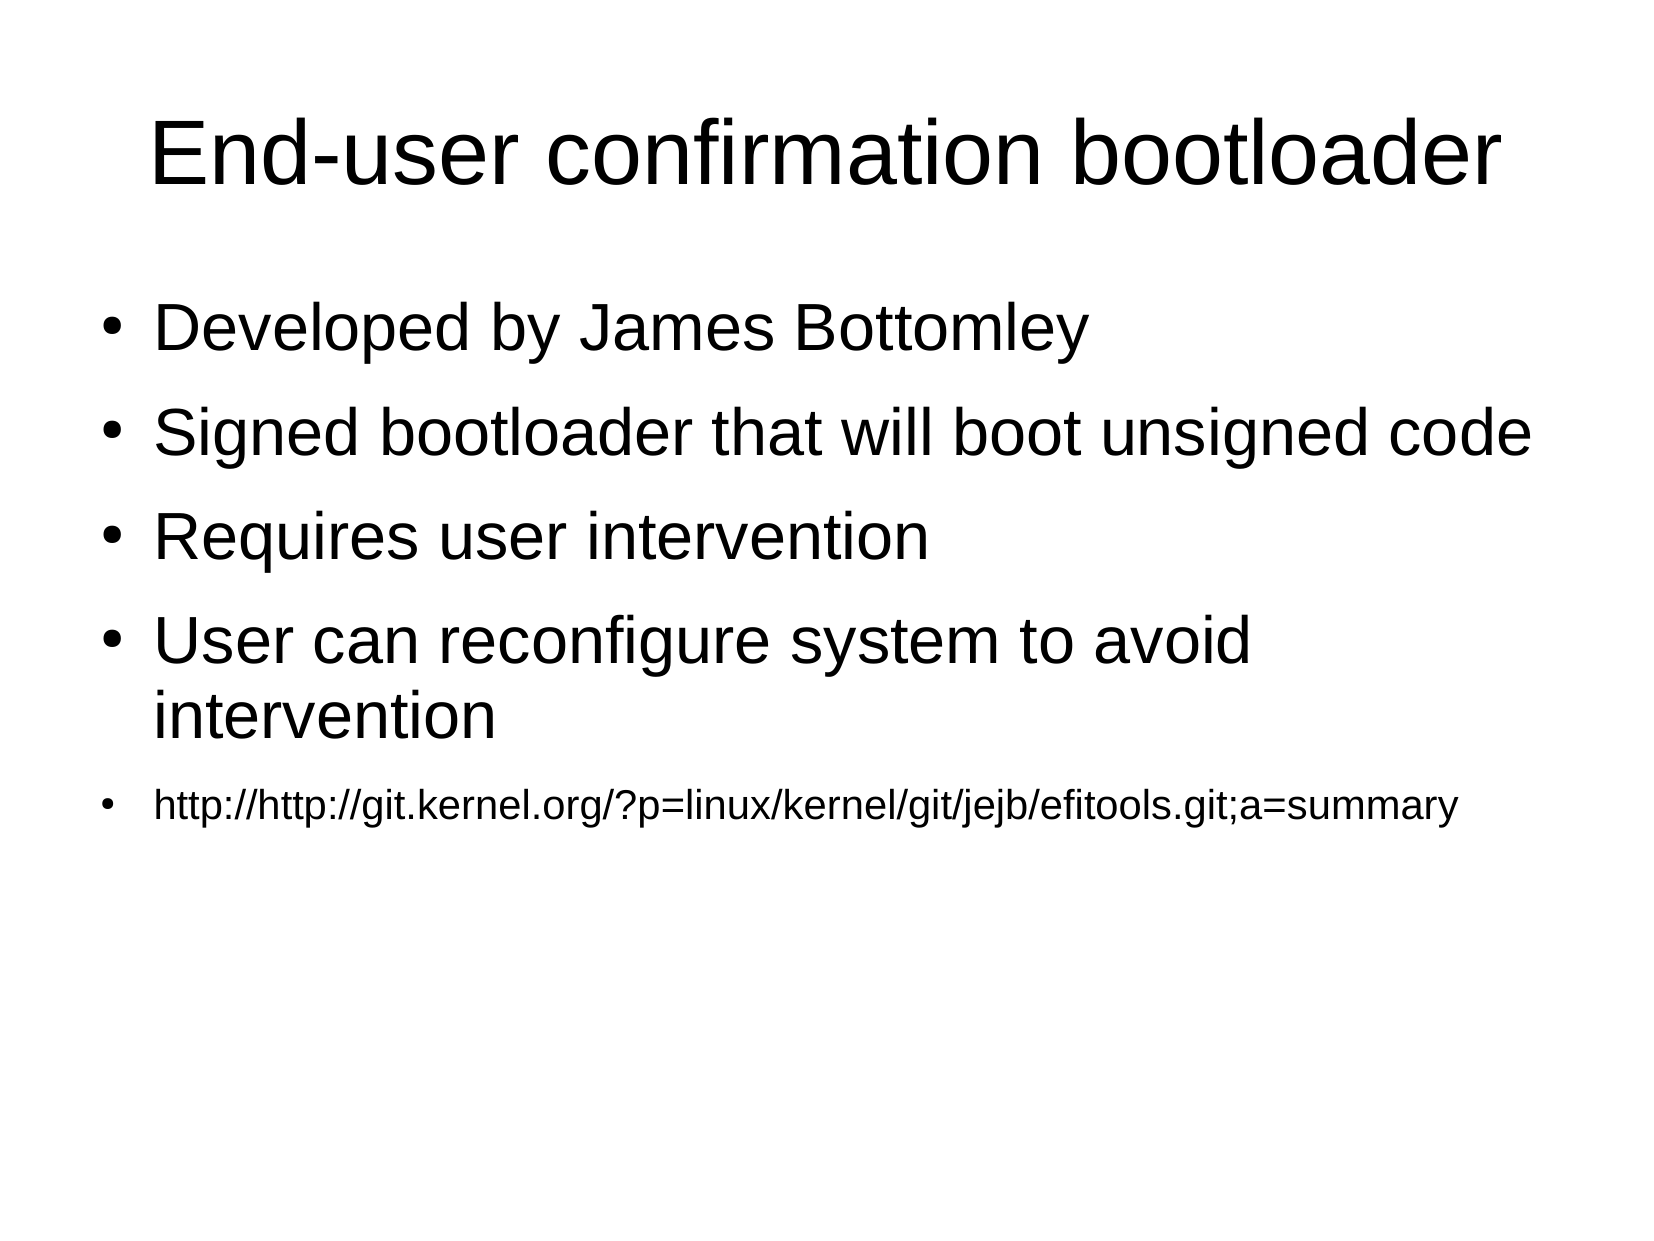

# End-user confirmation bootloader
Developed by James Bottomley
Signed bootloader that will boot unsigned code
Requires user intervention
User can reconfigure system to avoid intervention
http://http://git.kernel.org/?p=linux/kernel/git/jejb/efitools.git;a=summary